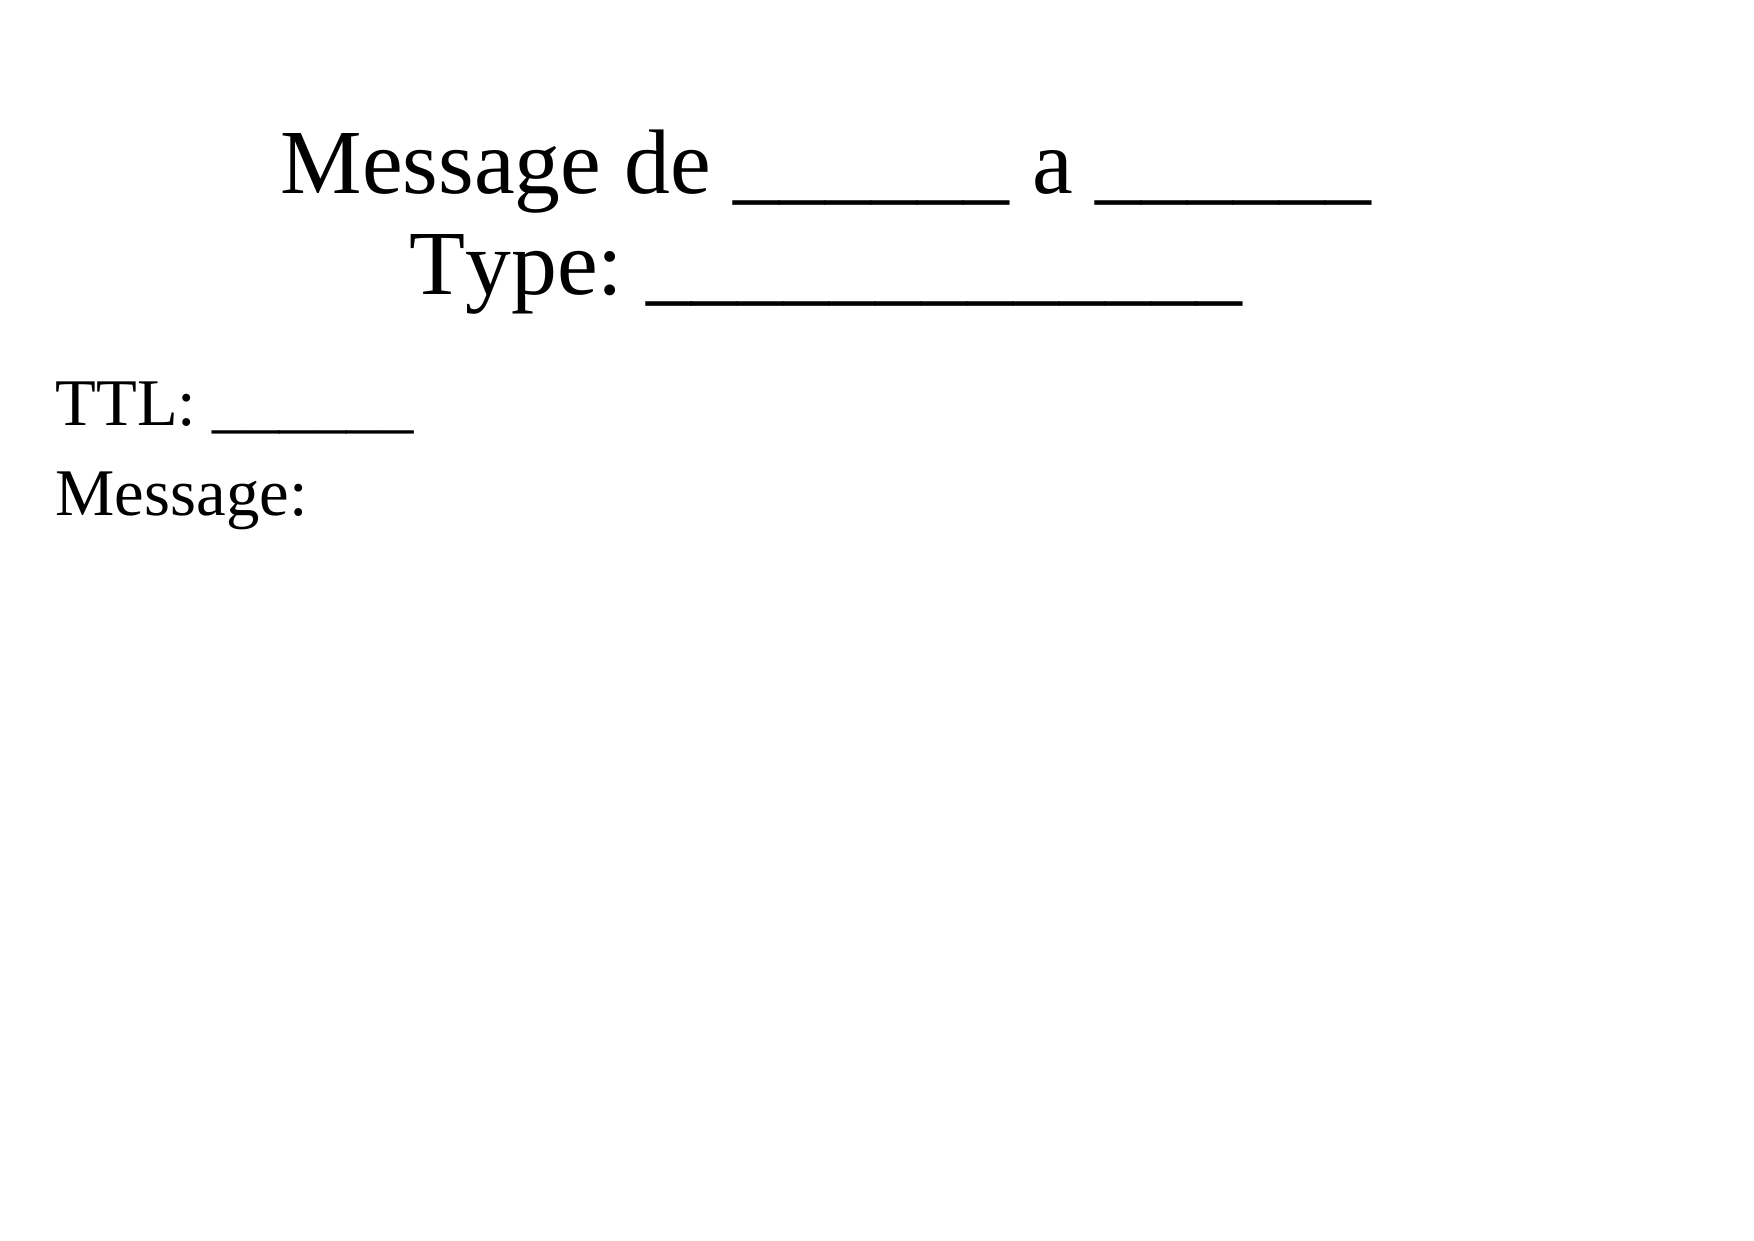

# Message de ______ a ______ Type: _____________
TTL: ______
Message: